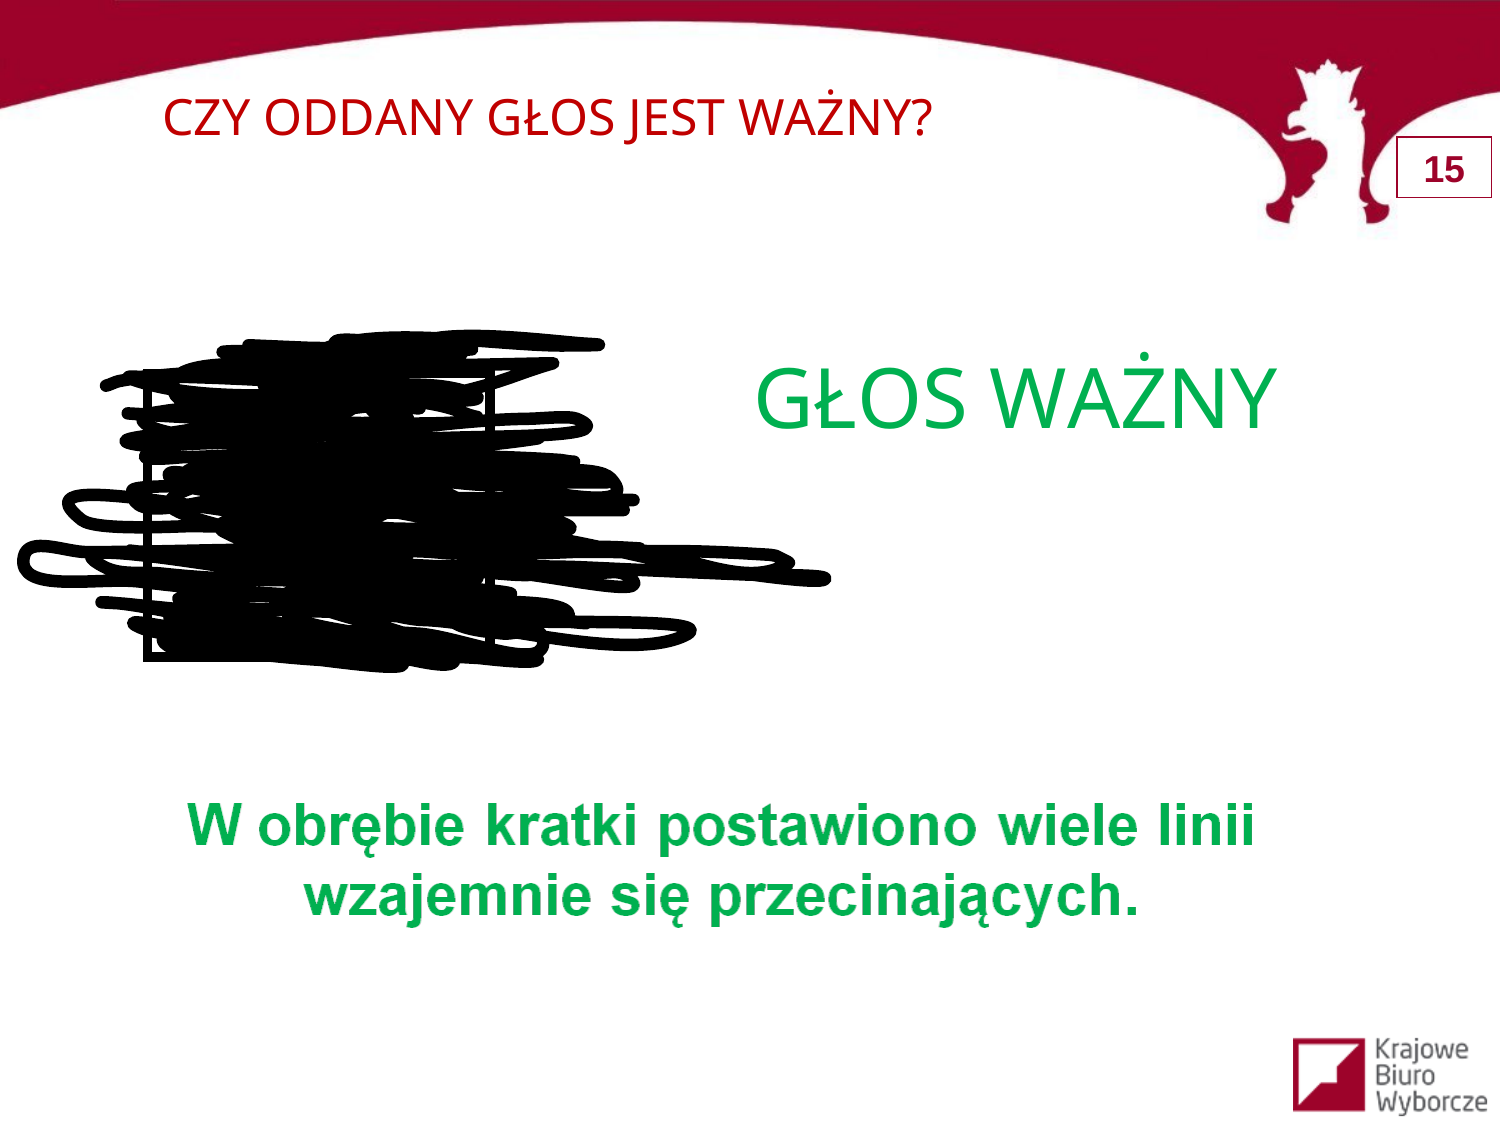

CZY ODDANY GŁOS JEST WAŻNY?
GŁOS WAŻNY